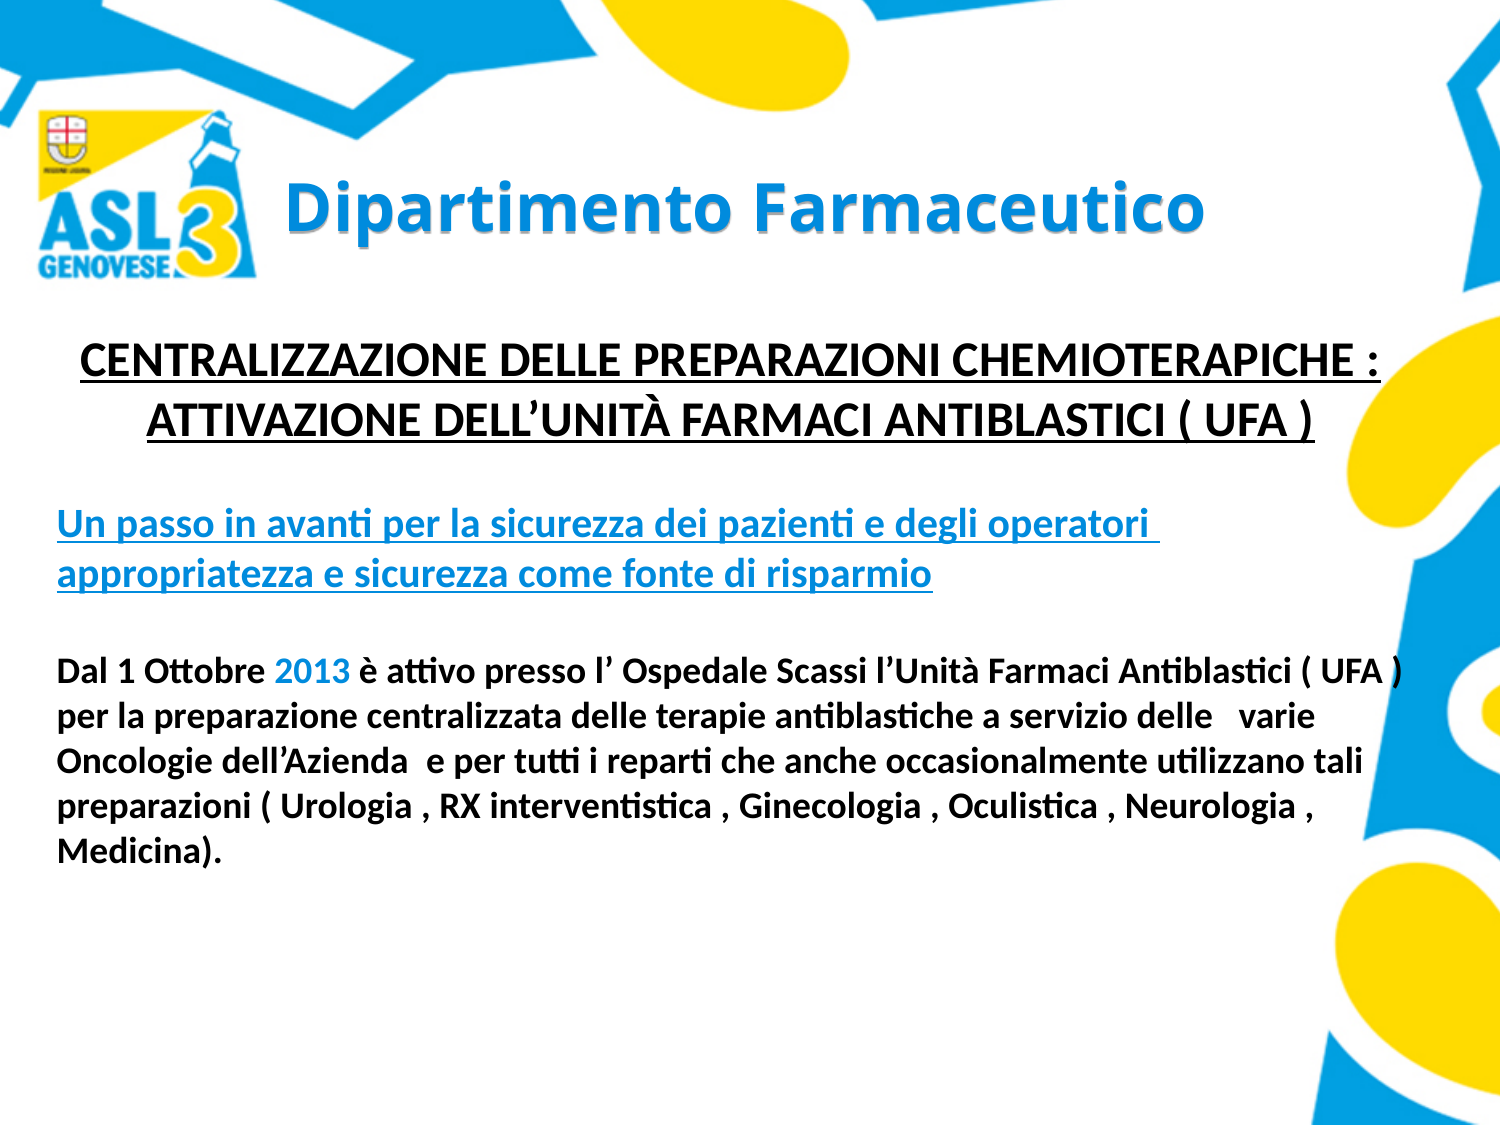

# Dipartimento Farmaceutico
CENTRALIZZAZIONE DELLE PREPARAZIONI CHEMIOTERAPICHE : ATTIVAZIONE DELL’UNITÀ FARMACI ANTIBLASTICI ( UFA )
Un passo in avanti per la sicurezza dei pazienti e degli operatori
appropriatezza e sicurezza come fonte di risparmio
Dal 1 Ottobre 2013 è attivo presso l’ Ospedale Scassi l’Unità Farmaci Antiblastici ( UFA ) per la preparazione centralizzata delle terapie antiblastiche a servizio delle varie Oncologie dell’Azienda e per tutti i reparti che anche occasionalmente utilizzano tali preparazioni ( Urologia , RX interventistica , Ginecologia , Oculistica , Neurologia , Medicina).